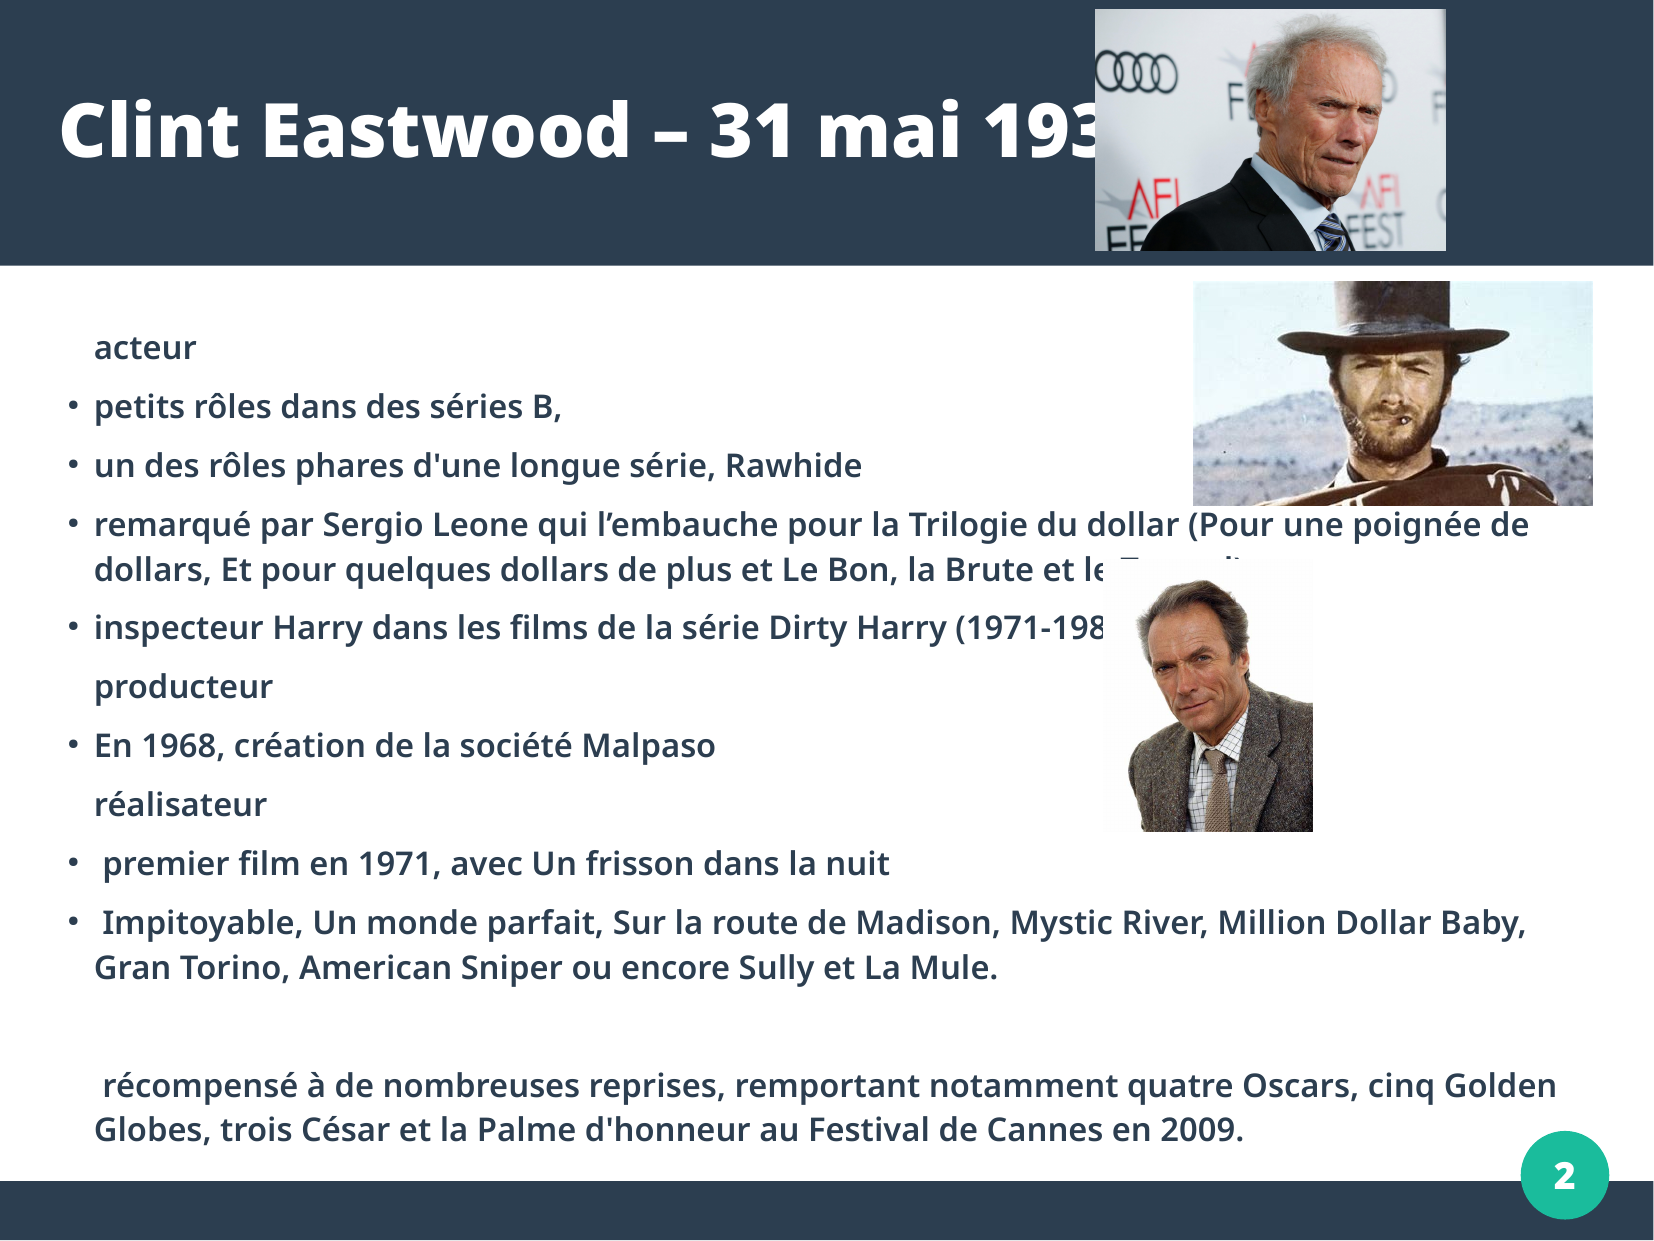

# Clint Eastwood – 31 mai 1930
acteur
petits rôles dans des séries B,
un des rôles phares d'une longue série, Rawhide
remarqué par Sergio Leone qui l’embauche pour la Trilogie du dollar (Pour une poignée de dollars, Et pour quelques dollars de plus et Le Bon, la Brute et le Truand).
inspecteur Harry dans les films de la série Dirty Harry (1971-1988).
producteur
En 1968, création de la société Malpaso
réalisateur
 premier film en 1971, avec Un frisson dans la nuit
 Impitoyable, Un monde parfait, Sur la route de Madison, Mystic River, Million Dollar Baby, Gran Torino, American Sniper ou encore Sully et La Mule.
 récompensé à de nombreuses reprises, remportant notamment quatre Oscars, cinq Golden Globes, trois César et la Palme d'honneur au Festival de Cannes en 2009.
2